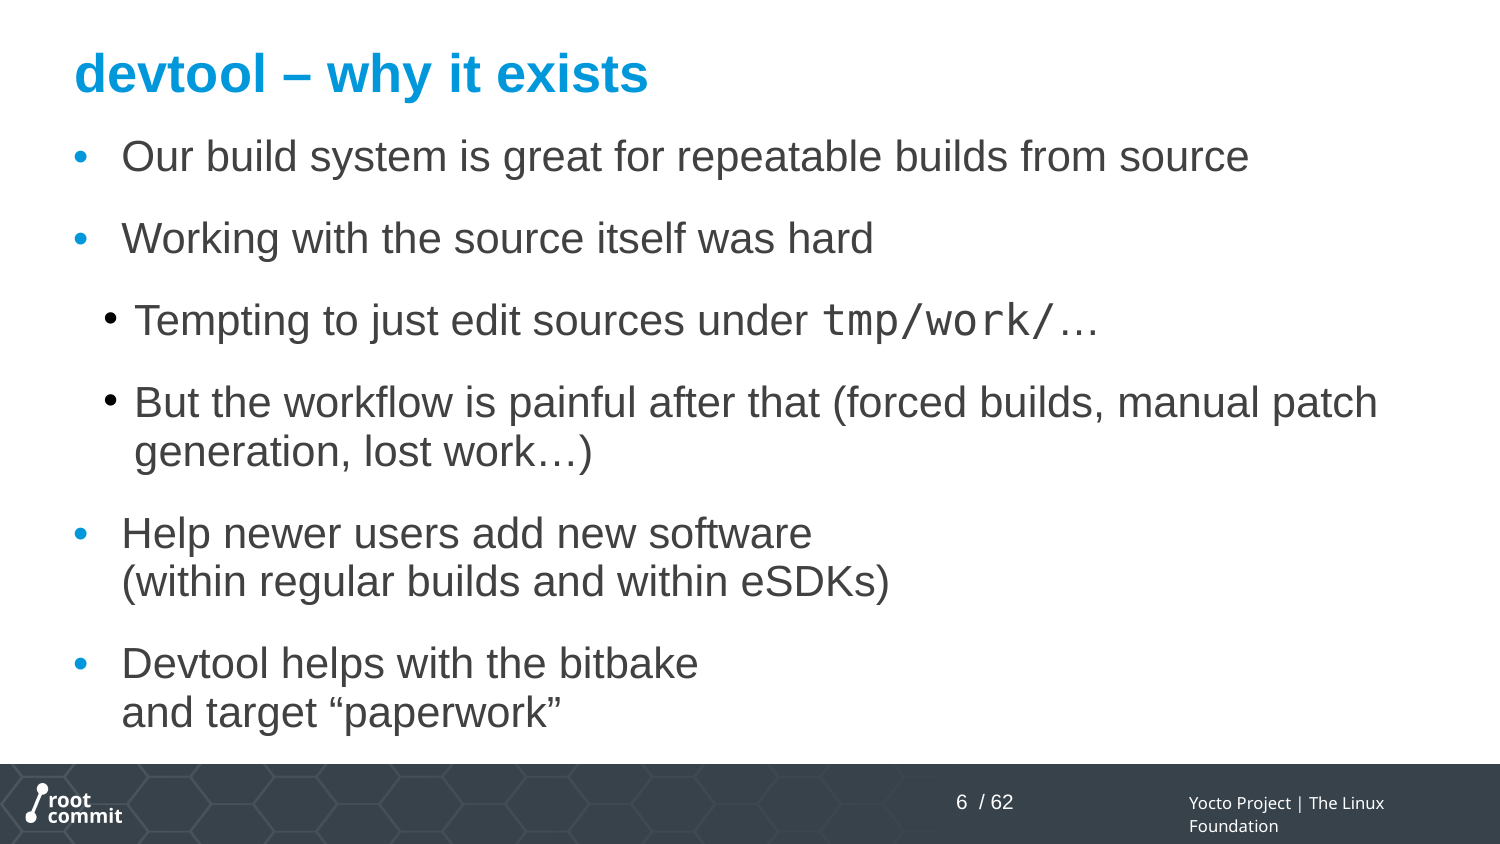

devtool – why it exists
Our build system is great for repeatable builds from source
Working with the source itself was hard
Tempting to just edit sources under tmp/work/…
But the workflow is painful after that (forced builds, manual patch generation, lost work…)
Help newer users add new software
(within regular builds and within eSDKs)
Devtool helps with the bitbake
and target “paperwork”